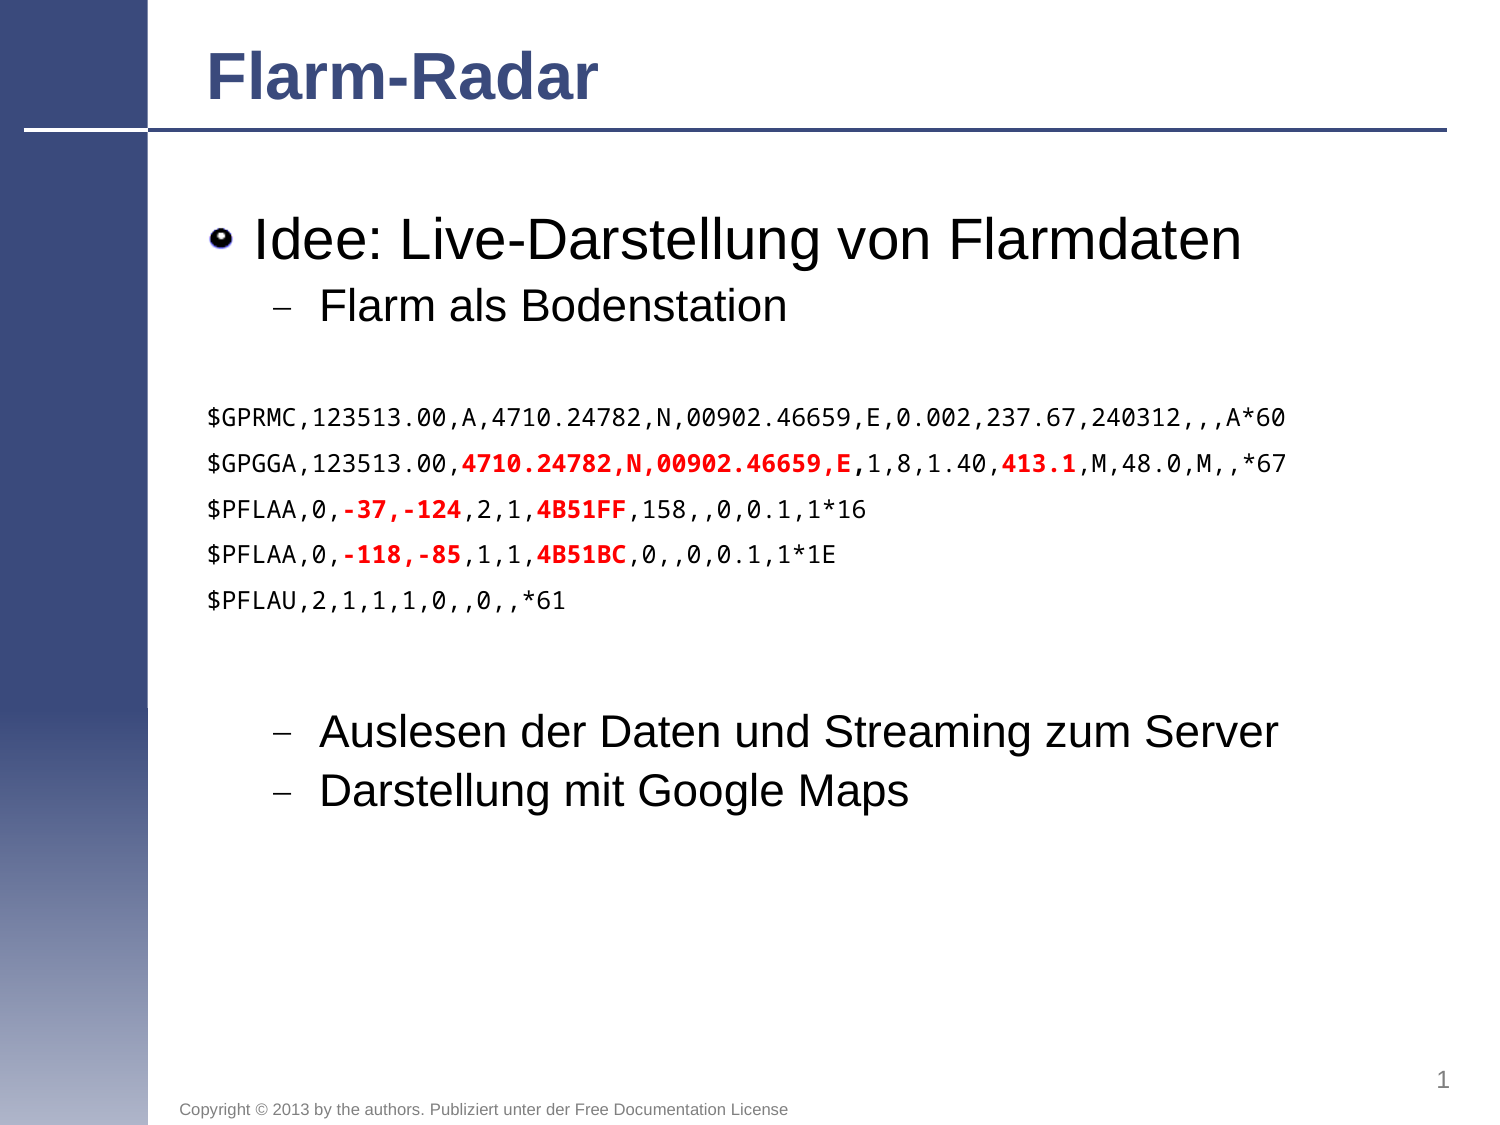

# Flarm-Radar
Idee: Live-Darstellung von Flarmdaten
Flarm als Bodenstation
$GPRMC,123513.00,A,4710.24782,N,00902.46659,E,0.002,237.67,240312,,,A*60
$GPGGA,123513.00,4710.24782,N,00902.46659,E,1,8,1.40,413.1,M,48.0,M,,*67
$PFLAA,0,-37,-124,2,1,4B51FF,158,,0,0.1,1*16
$PFLAA,0,-118,-85,1,1,4B51BC,0,,0,0.1,1*1E
$PFLAU,2,1,1,1,0,,0,,*61
Auslesen der Daten und Streaming zum Server
Darstellung mit Google Maps